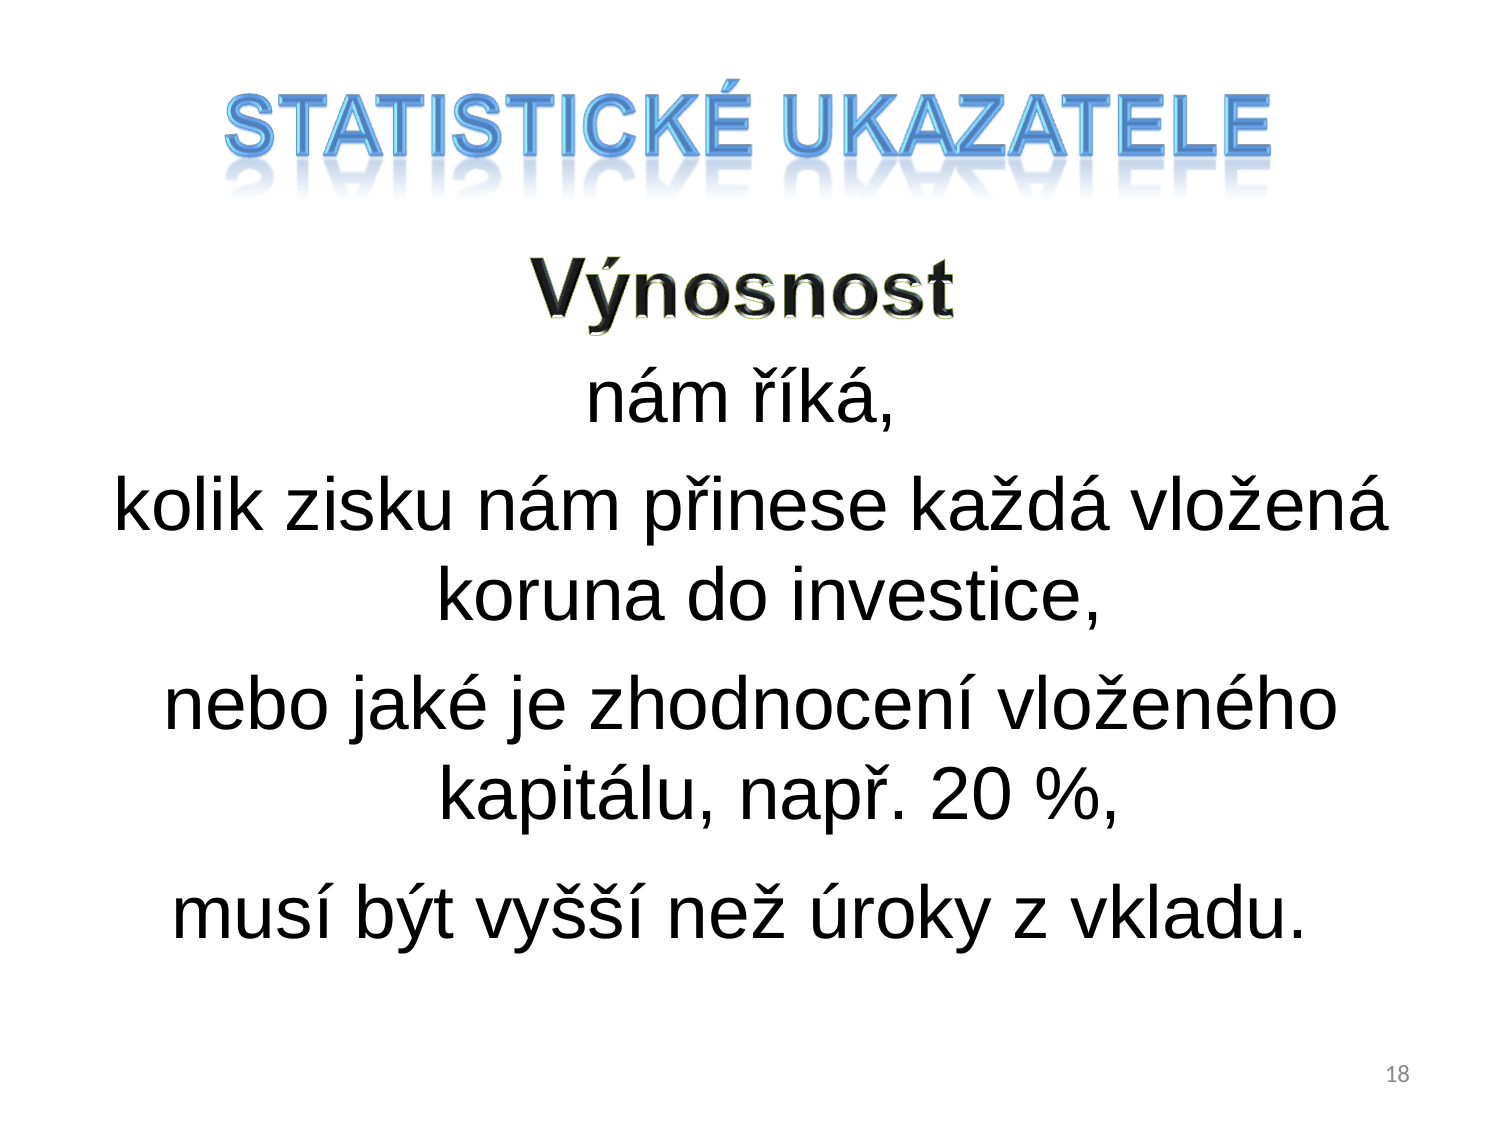

# nám říká,
kolik zisku nám přinese každá vložená koruna do investice,
nebo jaké je zhodnocení vloženého kapitálu, např. 20 %,
musí být vyšší než úroky z vkladu.